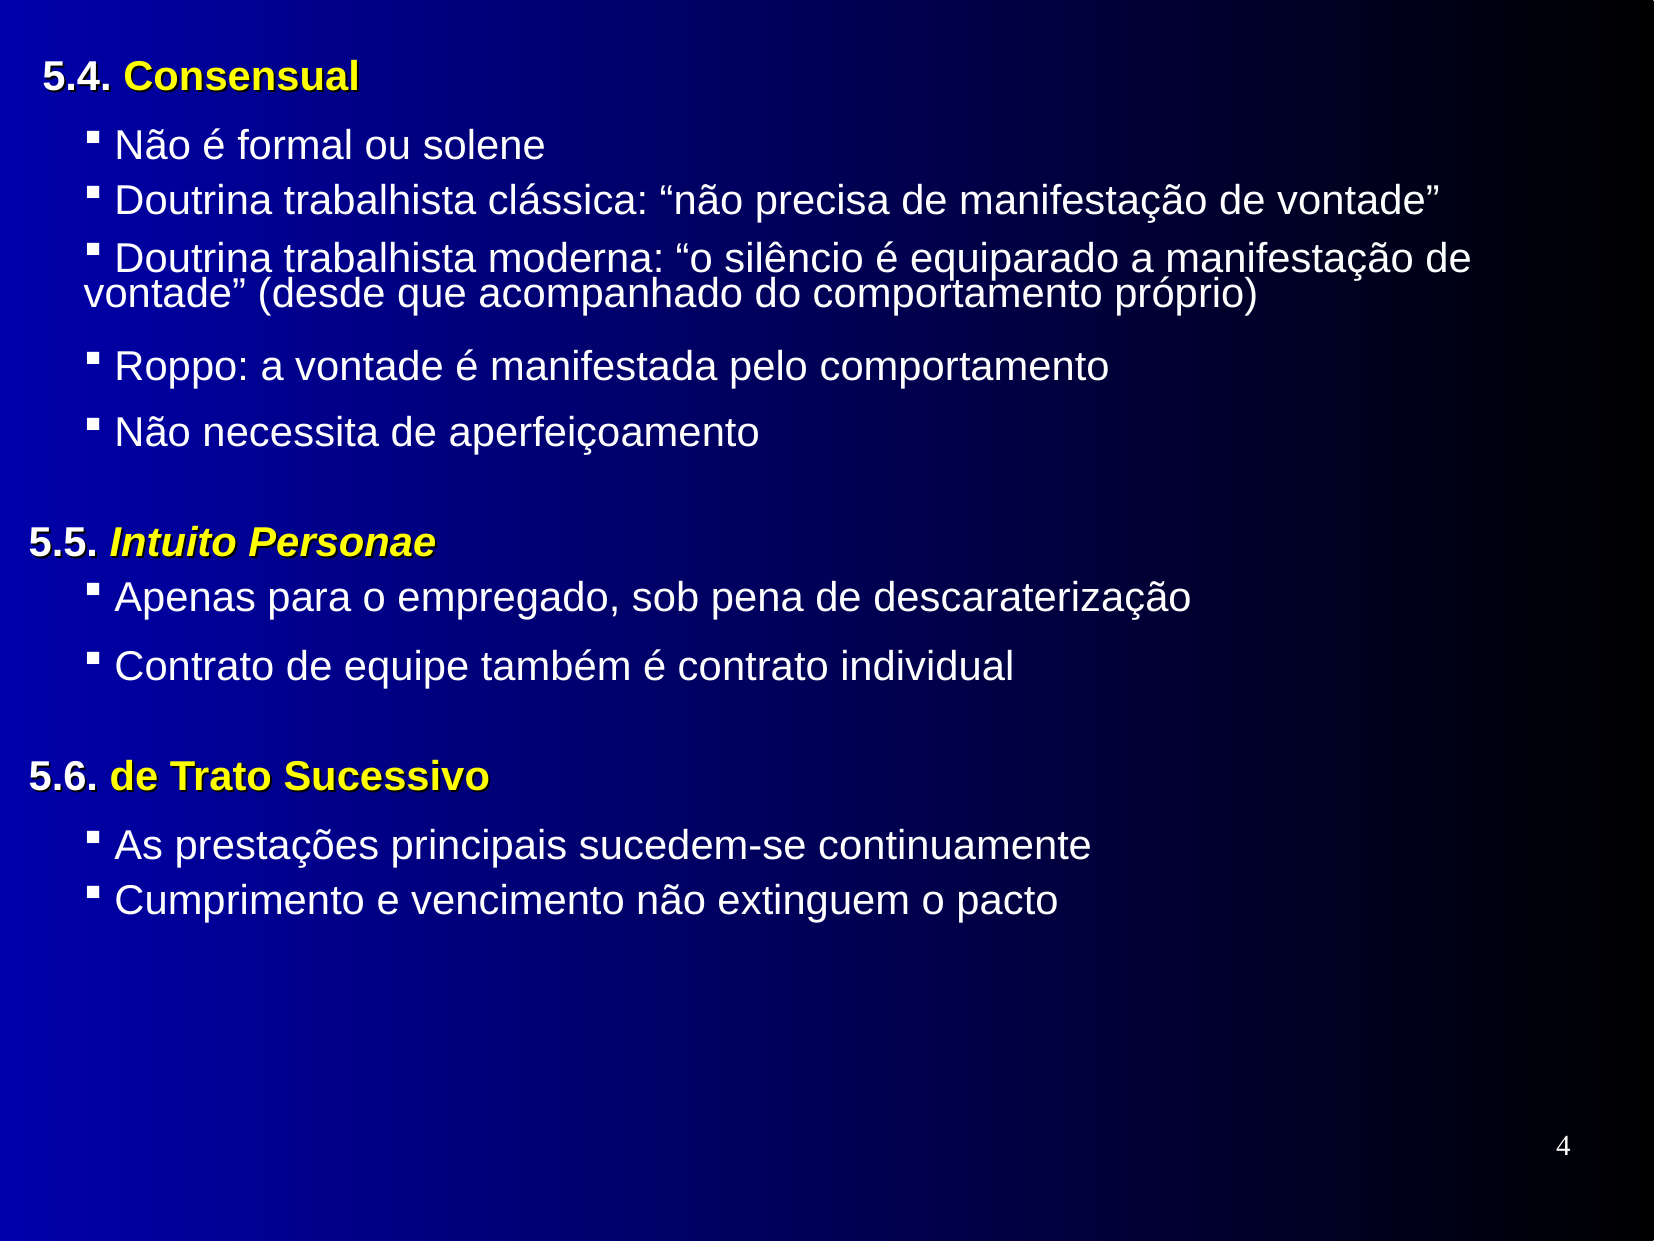

5.4. Consensual
 Não é formal ou solene
 Doutrina trabalhista clássica: “não precisa de manifestação de vontade”
 Doutrina trabalhista moderna: “o silêncio é equiparado a manifestação de vontade” (desde que acompanhado do comportamento próprio)
 Roppo: a vontade é manifestada pelo comportamento
 Não necessita de aperfeiçoamento
5.5. Intuito Personae
 Apenas para o empregado, sob pena de descaraterização
 Contrato de equipe também é contrato individual
5.6. de Trato Sucessivo
 As prestações principais sucedem-se continuamente
 Cumprimento e vencimento não extinguem o pacto
4